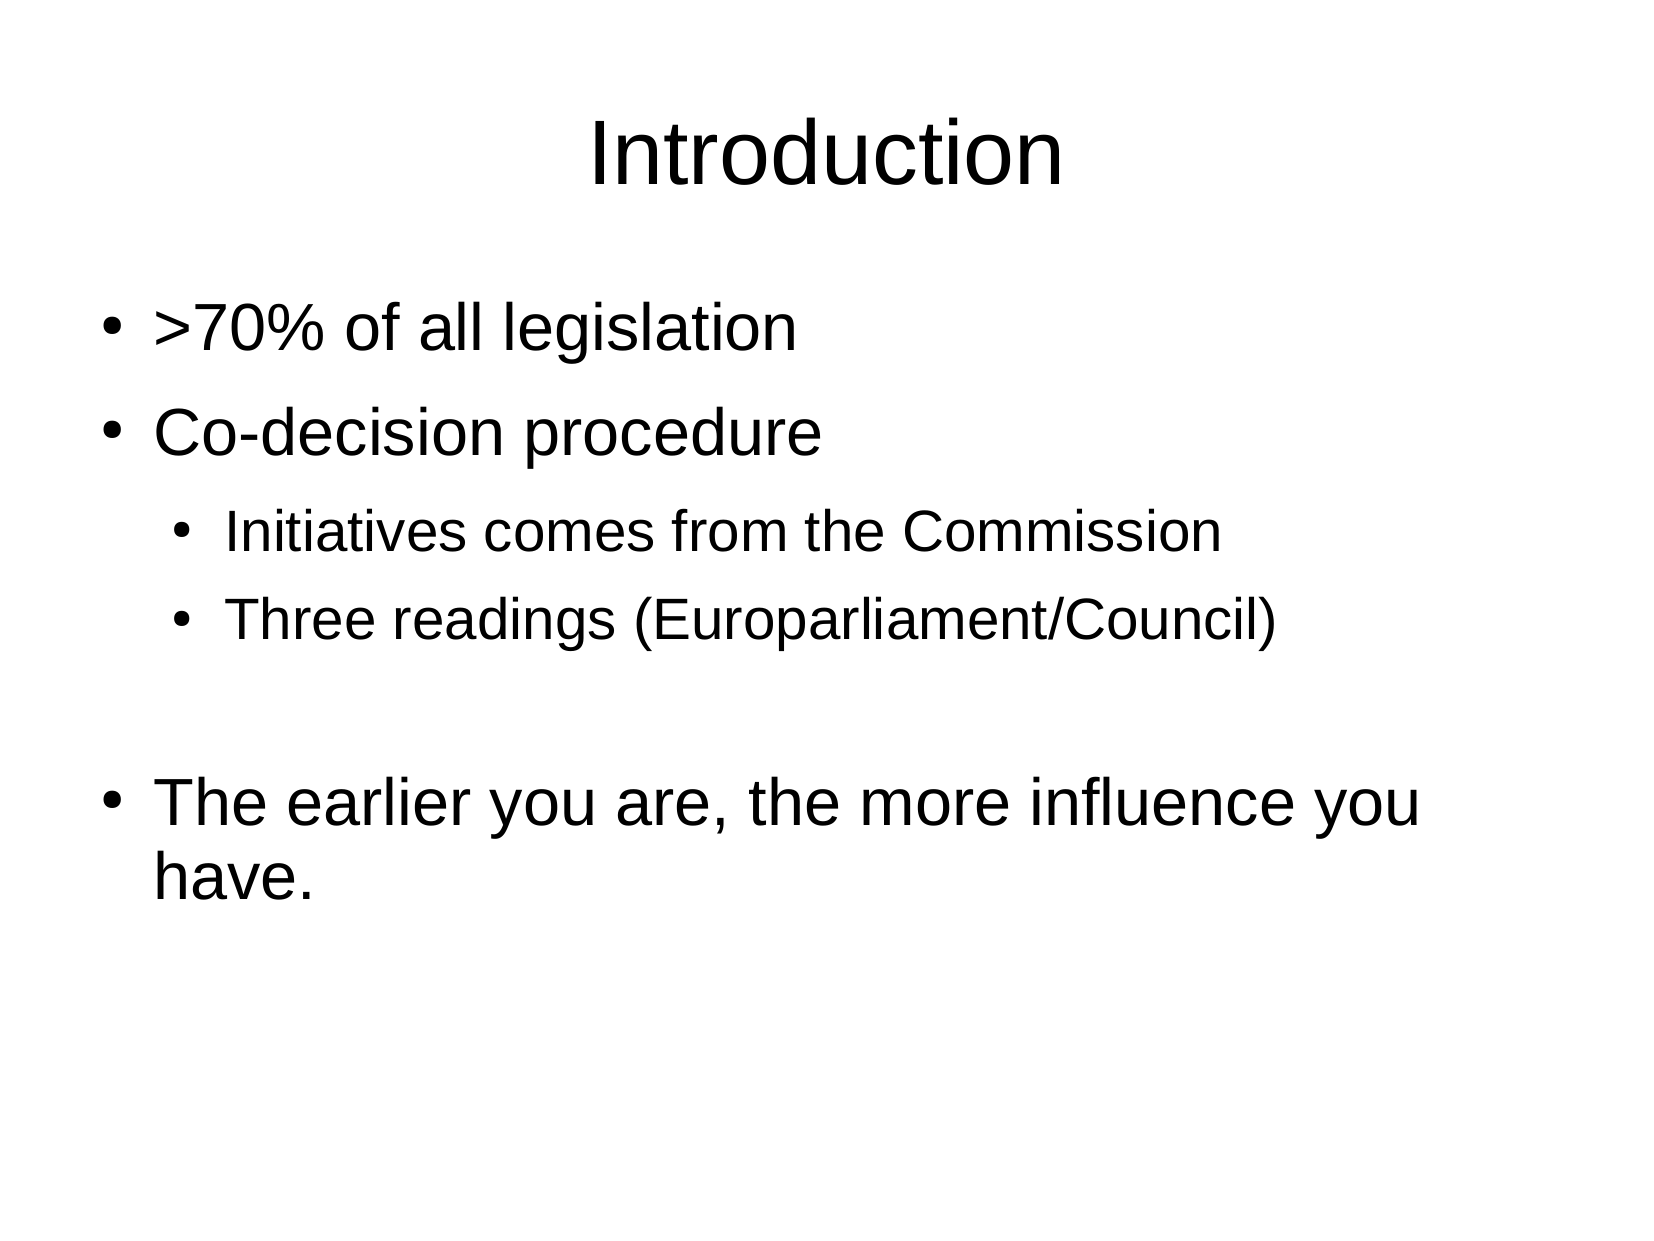

# Introduction
>70% of all legislation
Co-decision procedure
Initiatives comes from the Commission
Three readings (Europarliament/Council)
The earlier you are, the more influence you have.